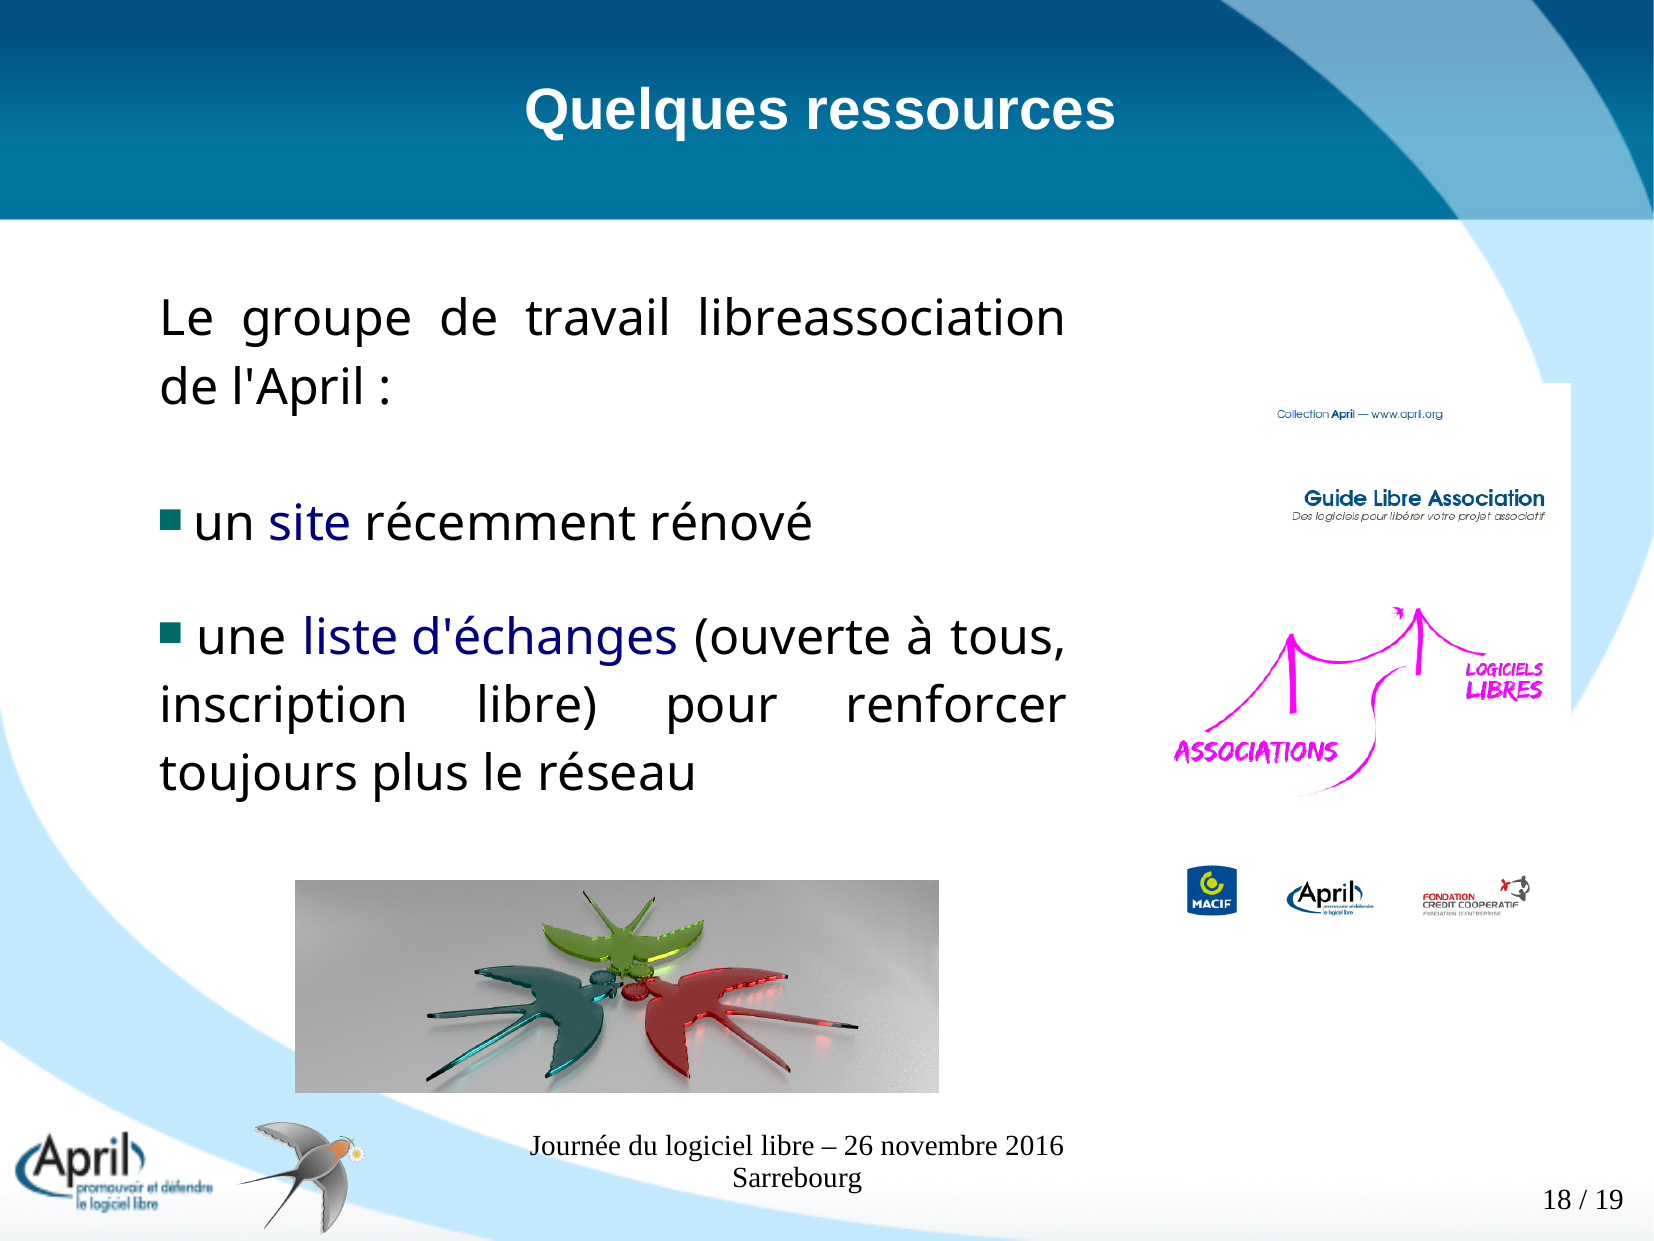

# Quelques ressources
Le groupe de travail libreassociation de l'April :
 un site récemment rénové
 une liste d'échanges (ouverte à tous, inscription libre) pour renforcer toujours plus le réseau
17 novembre 2014 - CNAJEP
18